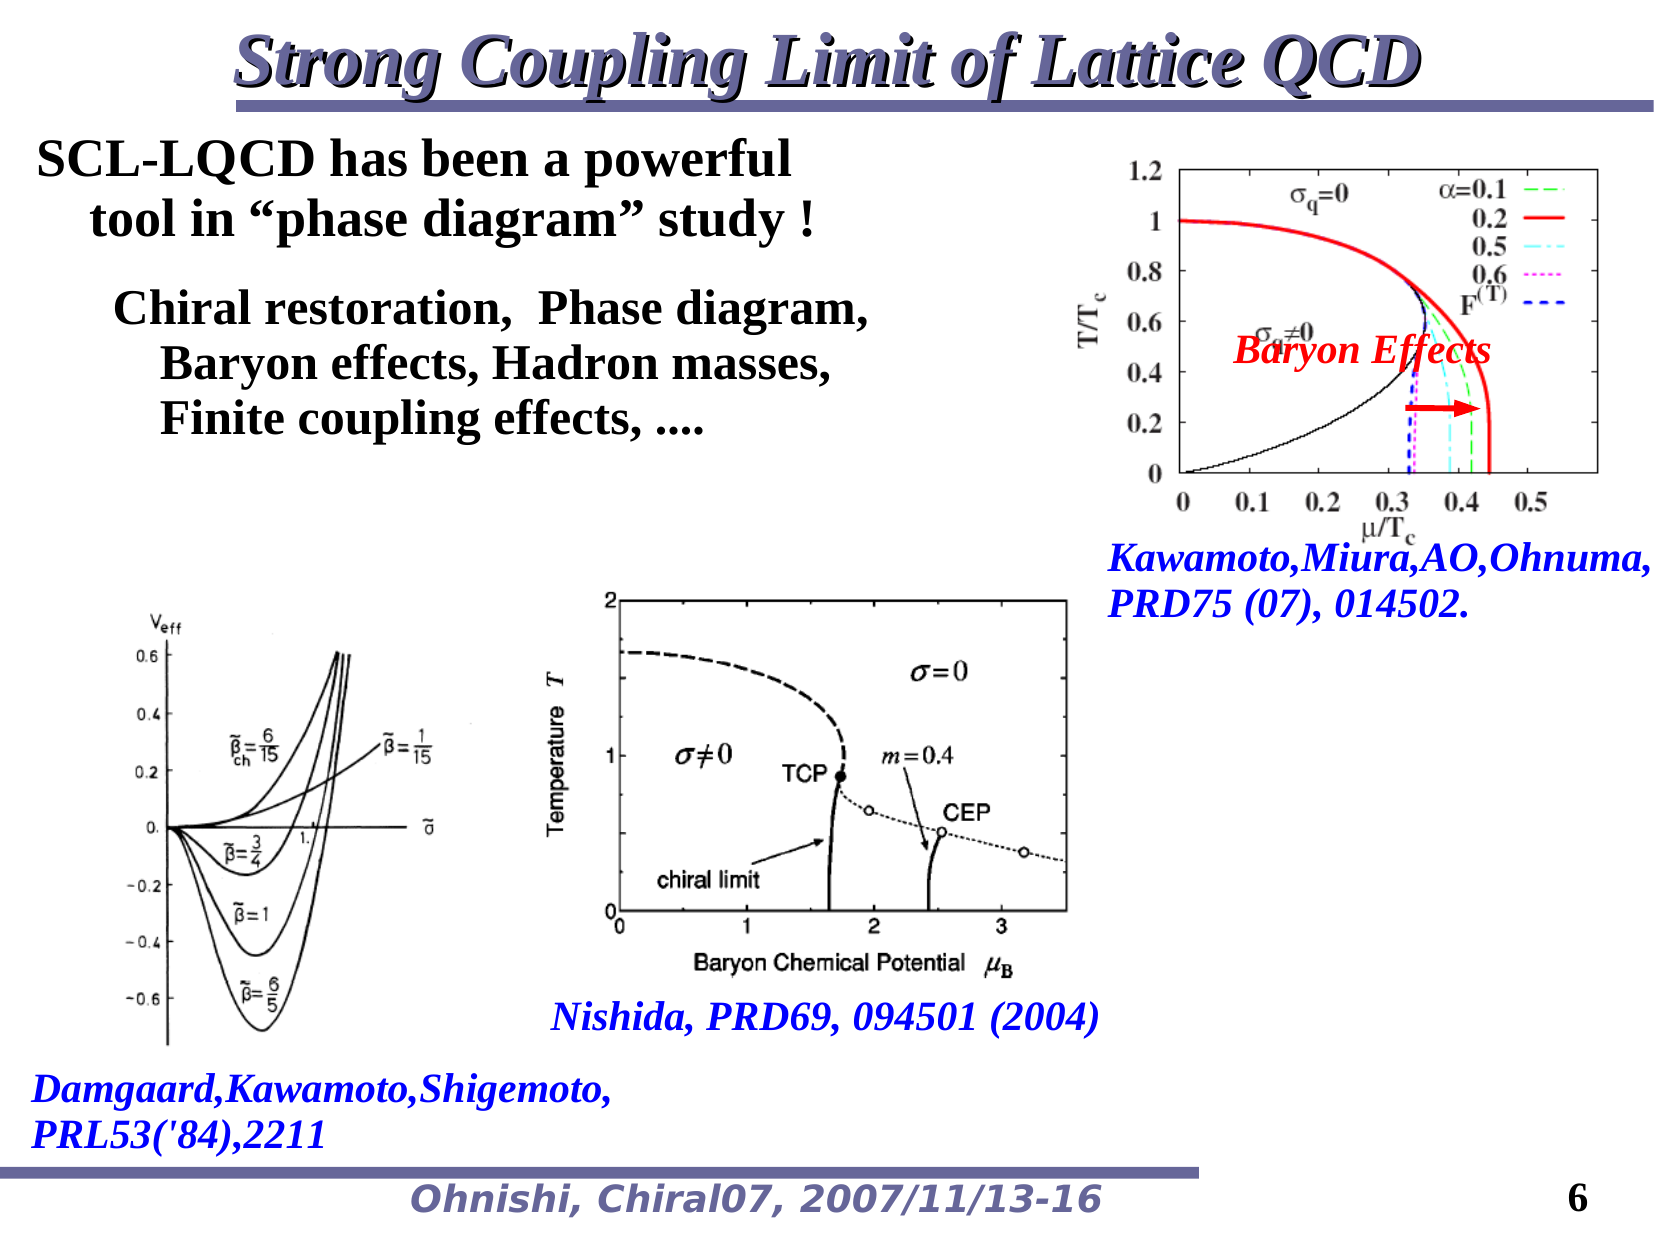

# Strong Coupling Limit of Lattice QCD
SCL-LQCD has been a powerful
tool in “phase diagram” study !
Chiral restoration, Phase diagram,
Baryon effects, Hadron masses,
Finite coupling effects, ....
Baryon Effects
Kawamoto,Miura,AO,Ohnuma,
PRD75 (07), 014502.
Nishida, PRD69, 094501 (2004)
Damgaard,Kawamoto,Shigemoto,
PRL53('84),2211